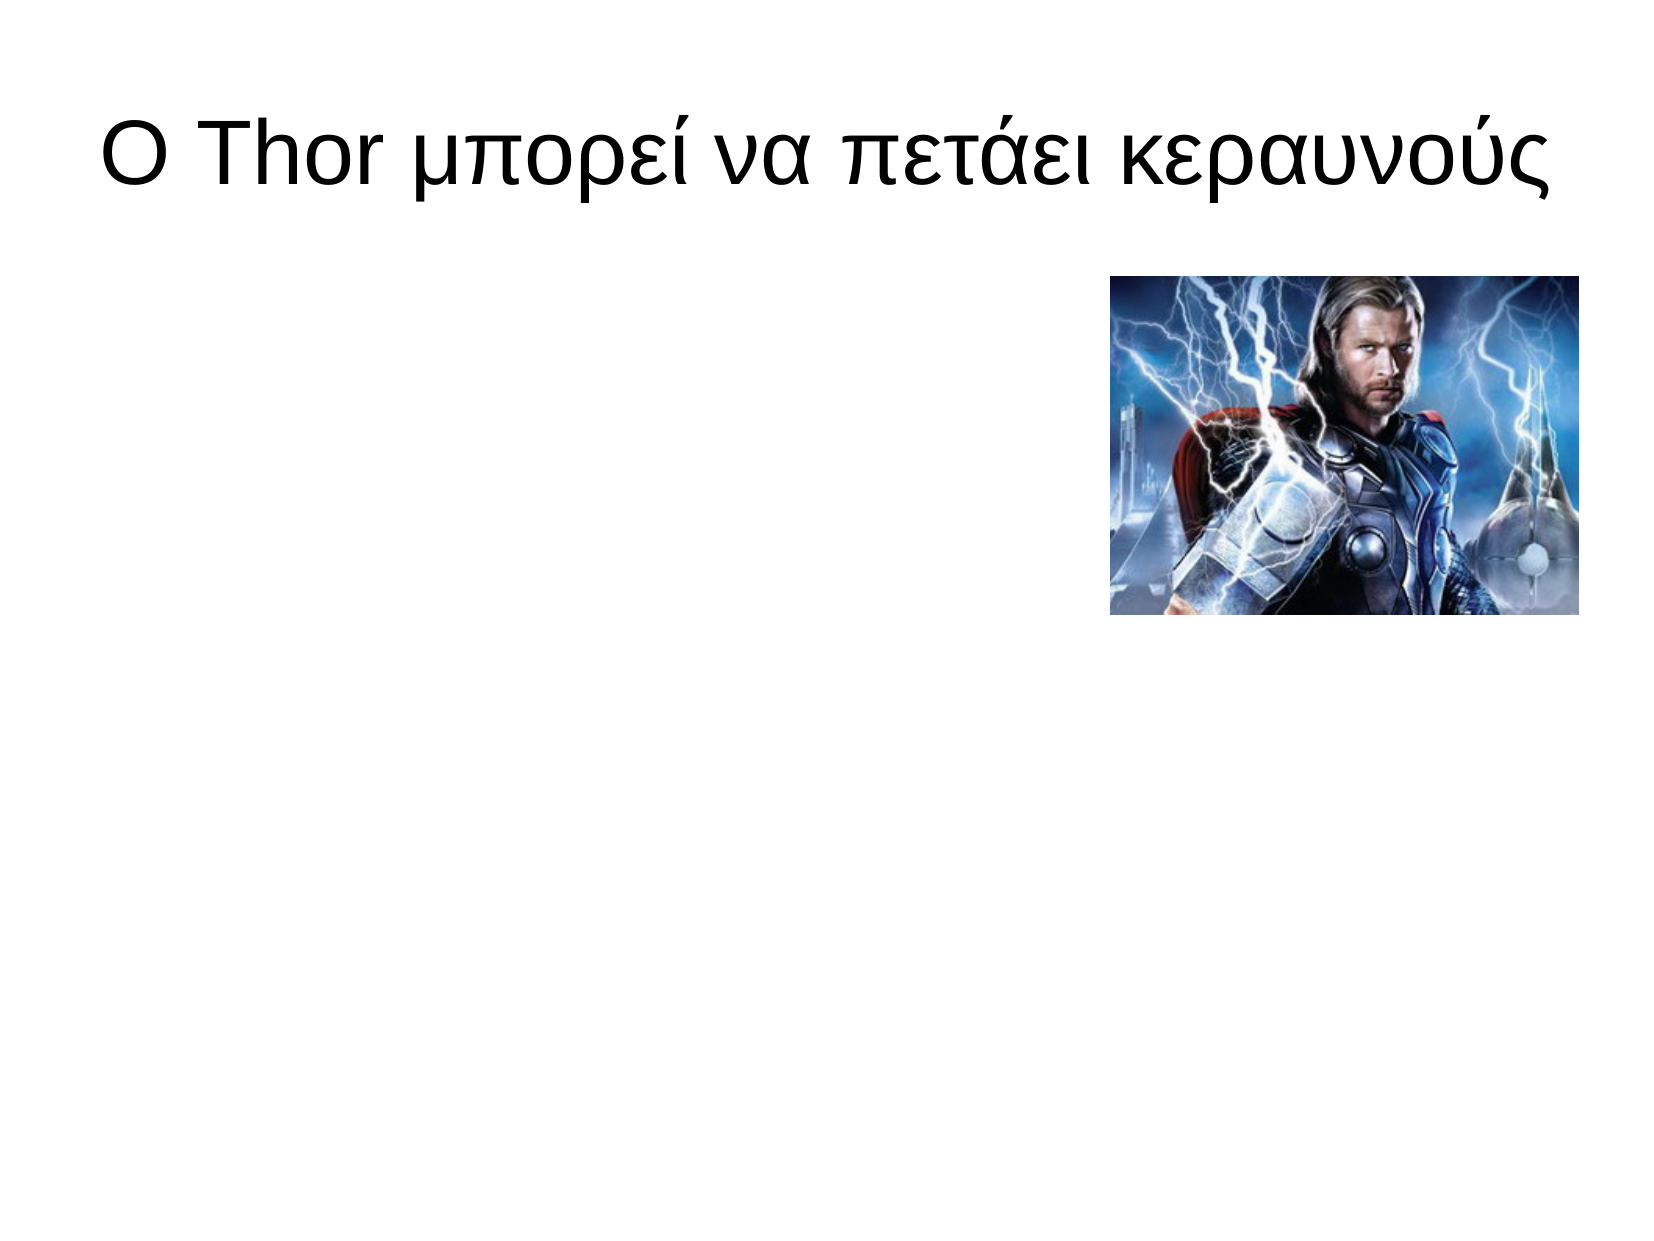

# Ο Thor μπορεί να πετάει κεραυνούς